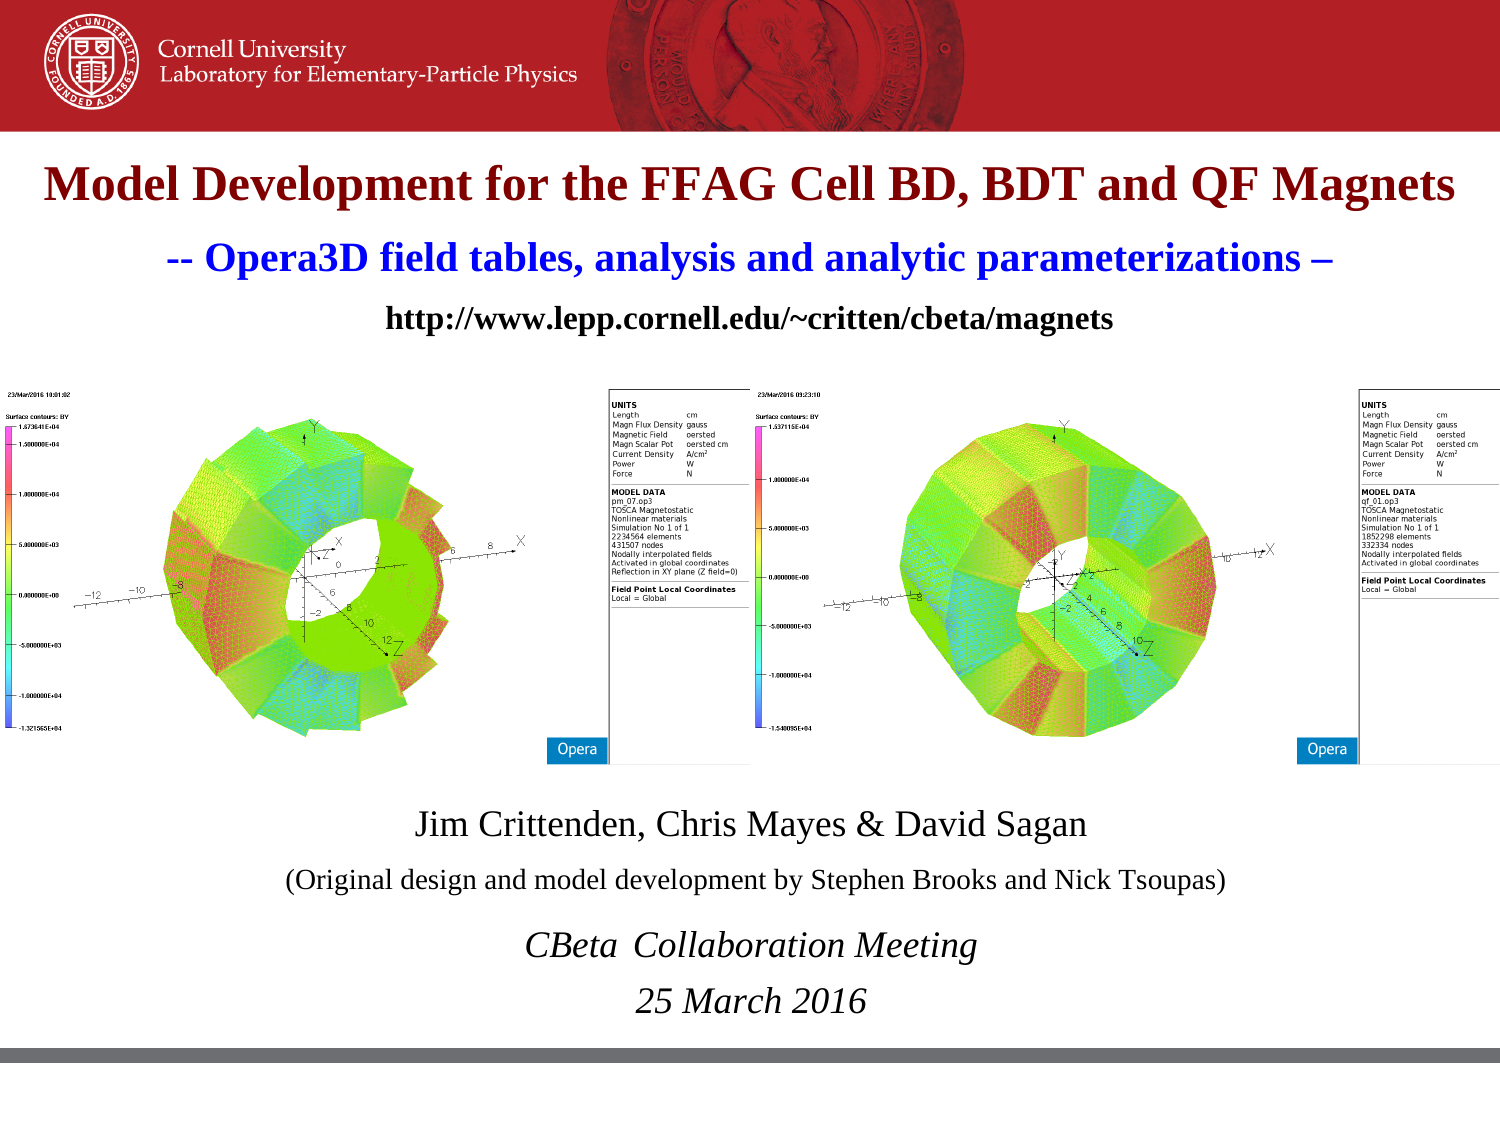

Model Development for the FFAG Cell BD, BDT and QF Magnets
-- Opera3D field tables, analysis and analytic parameterizations –
http://www.lepp.cornell.edu/~critten/cbeta/magnets
# Jim Crittenden, Chris Mayes & David Sagan
 (Original design and model development by Stephen Brooks and Nick Tsoupas)
CBeta Collaboration Meeting
25 March 2016